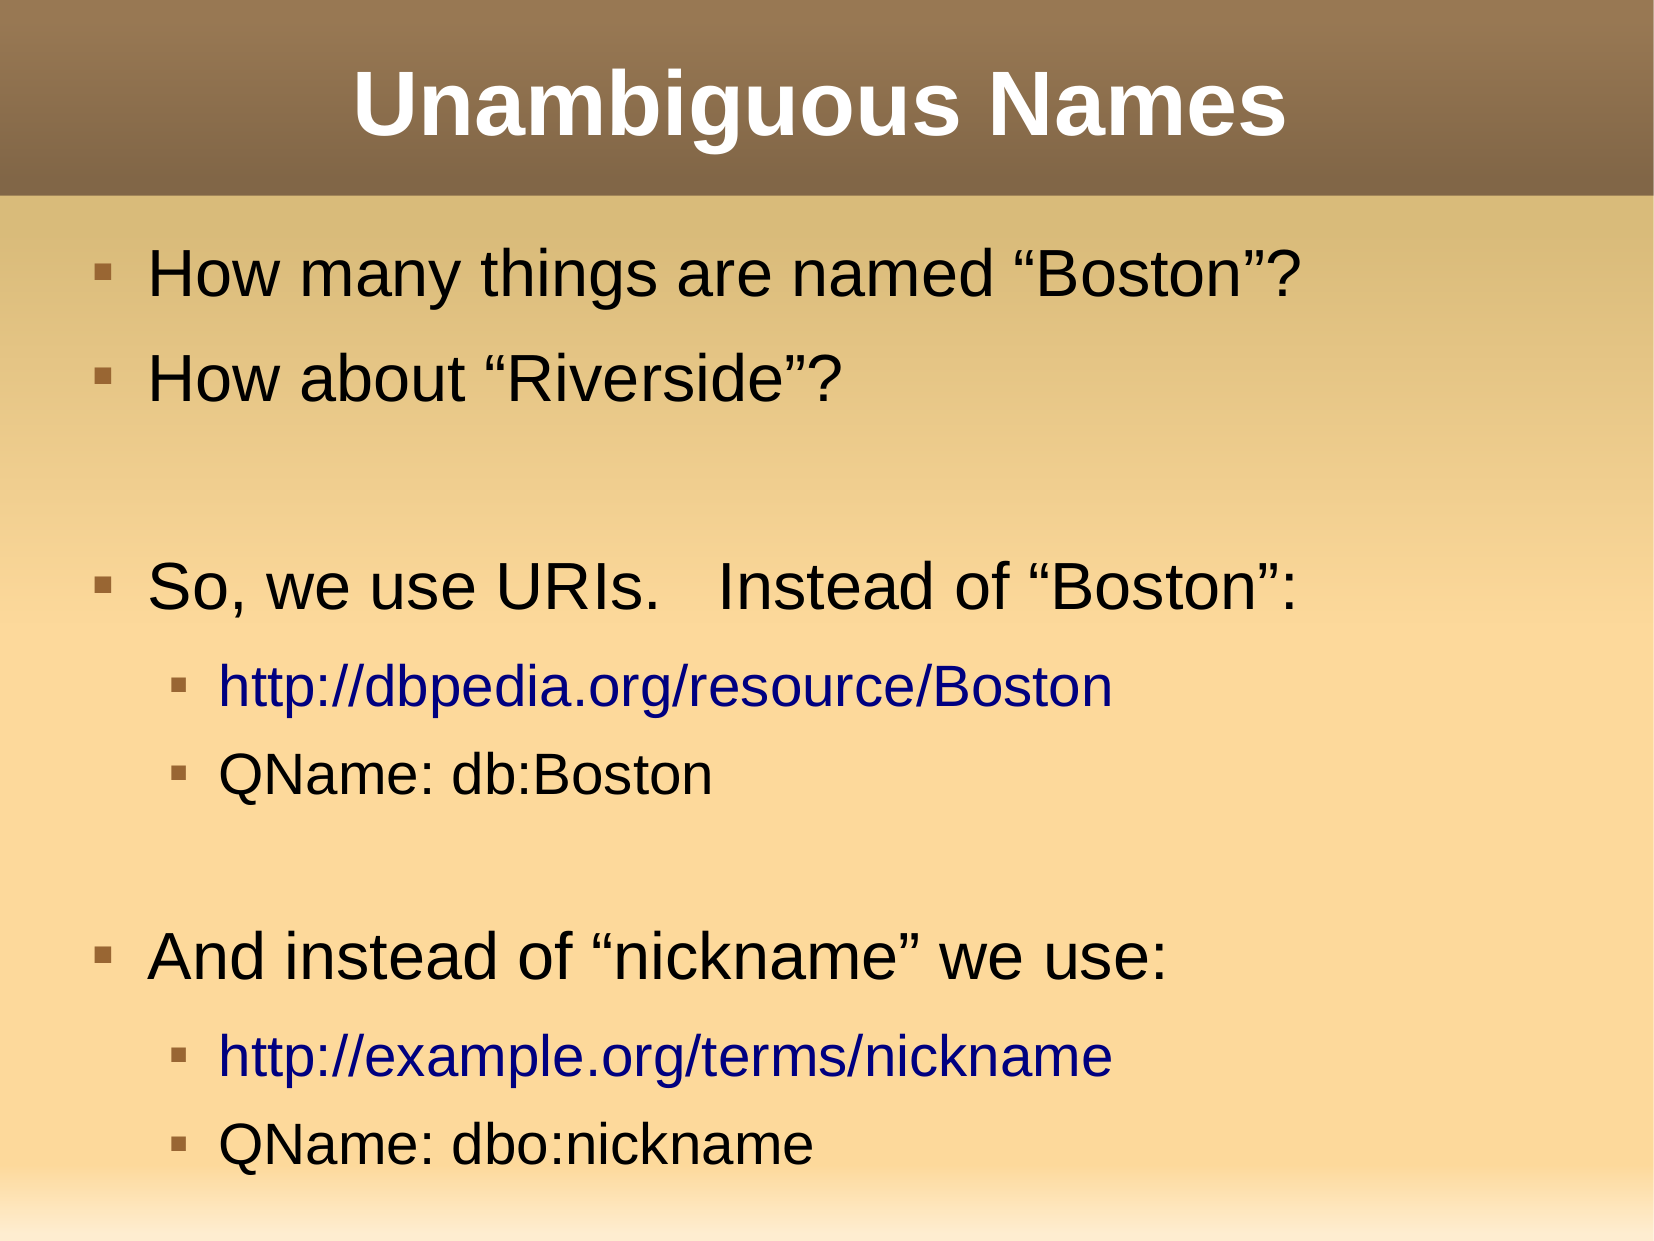

# Unambiguous Names
How many things are named “Boston”?
How about “Riverside”?
So, we use URIs. Instead of “Boston”:
http://dbpedia.org/resource/Boston
QName: db:Boston
And instead of “nickname” we use:
http://example.org/terms/nickname
QName: dbo:nickname